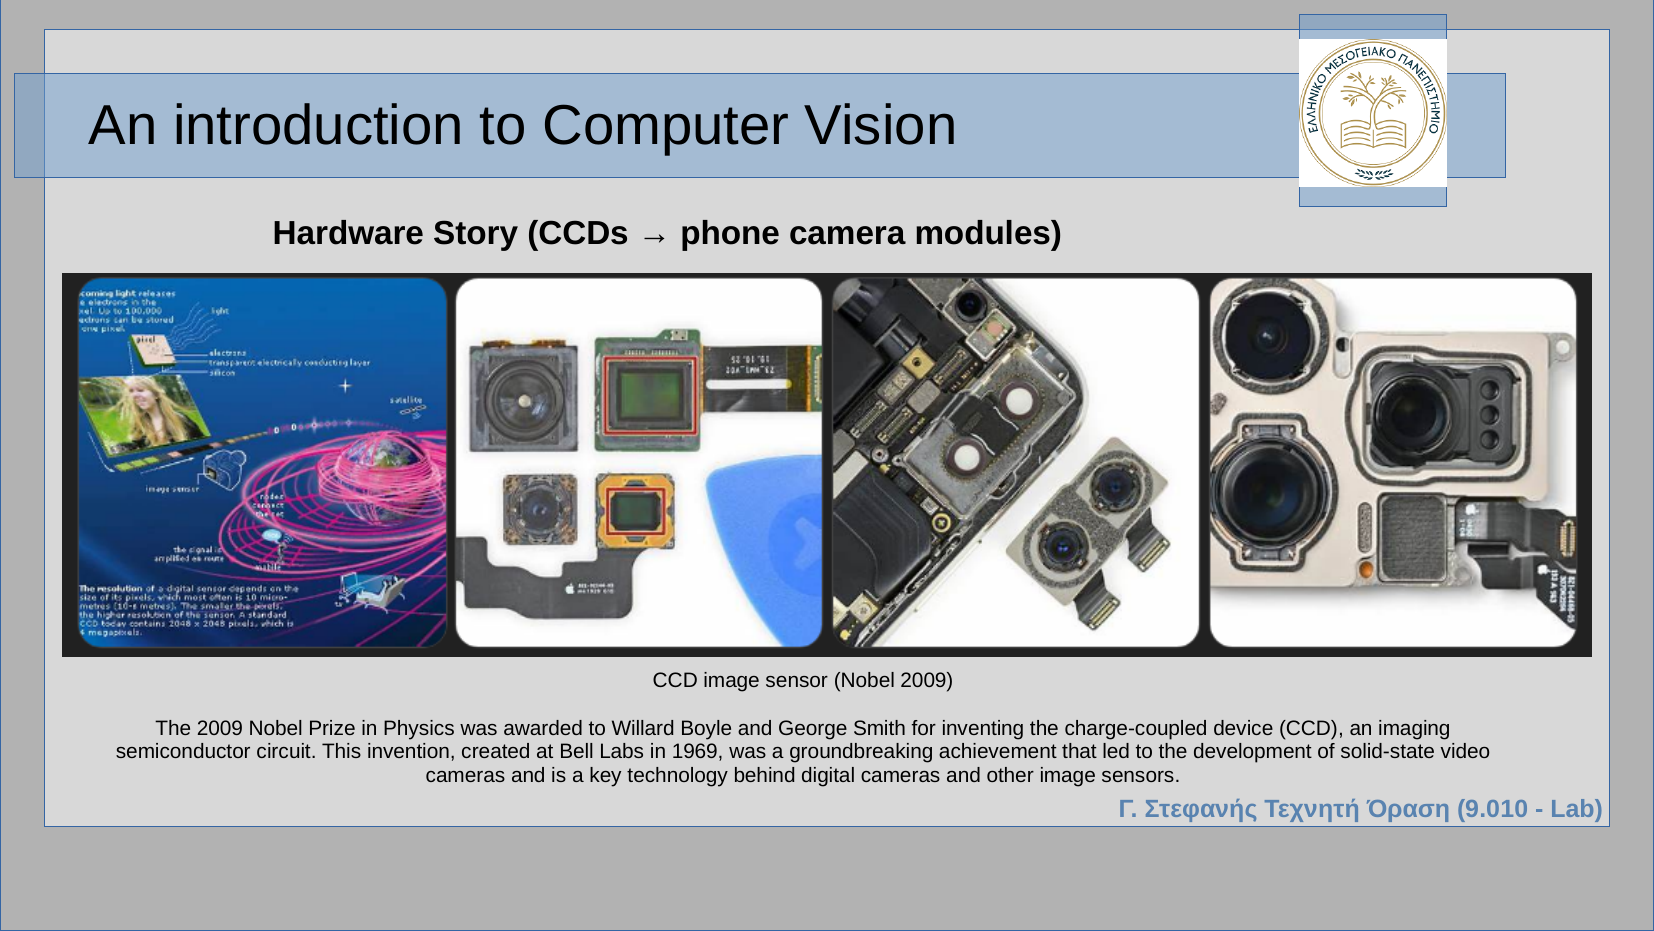

# An introduction to Computer Vision
Hardware Story (CCDs → phone camera modules)
CCD image sensor (Nobel 2009)
The 2009 Nobel Prize in Physics was awarded to Willard Boyle and George Smith for inventing the charge-coupled device (CCD), an imaging semiconductor circuit. This invention, created at Bell Labs in 1969, was a groundbreaking achievement that led to the development of solid-state video cameras and is a key technology behind digital cameras and other image sensors.
Γ. Στεφανής Τεχνητή Όραση (9.010 - Lab)